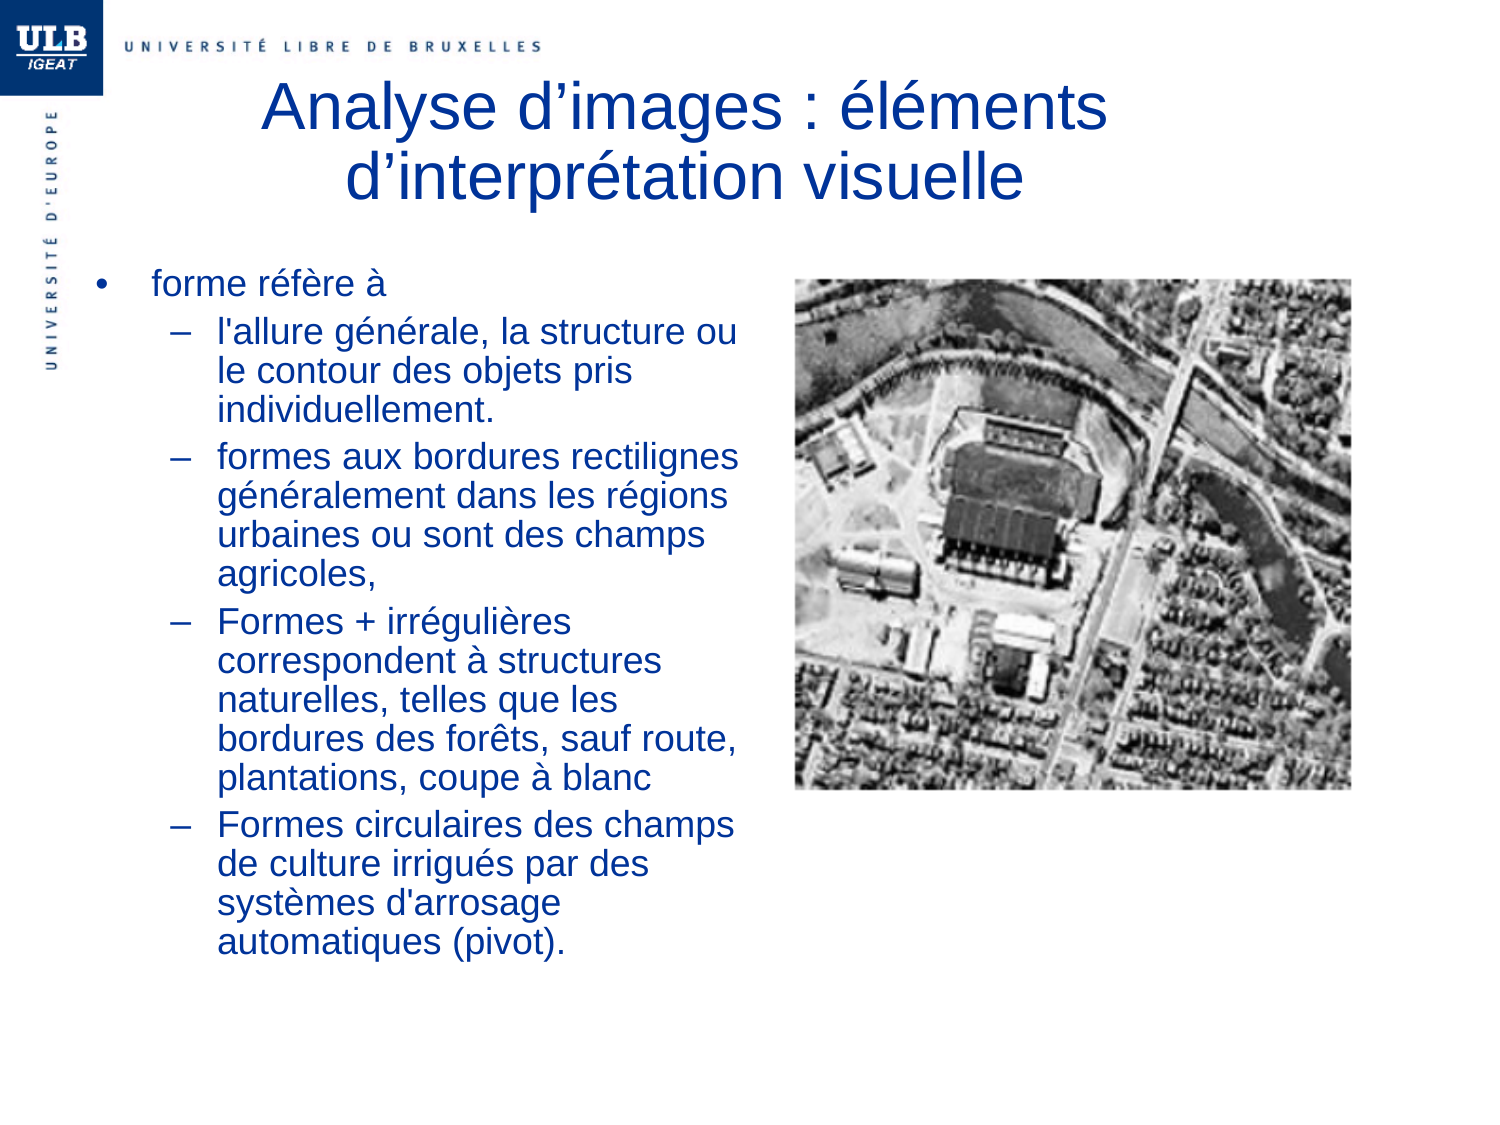

# Analyse d’images : éléments d’interprétation visuelle
forme réfère à
l'allure générale, la structure ou le contour des objets pris individuellement.
formes aux bordures rectilignes généralement dans les régions urbaines ou sont des champs agricoles,
Formes + irrégulières correspondent à structures naturelles, telles que les bordures des forêts, sauf route, plantations, coupe à blanc
Formes circulaires des champs de culture irrigués par des systèmes d'arrosage automatiques (pivot).